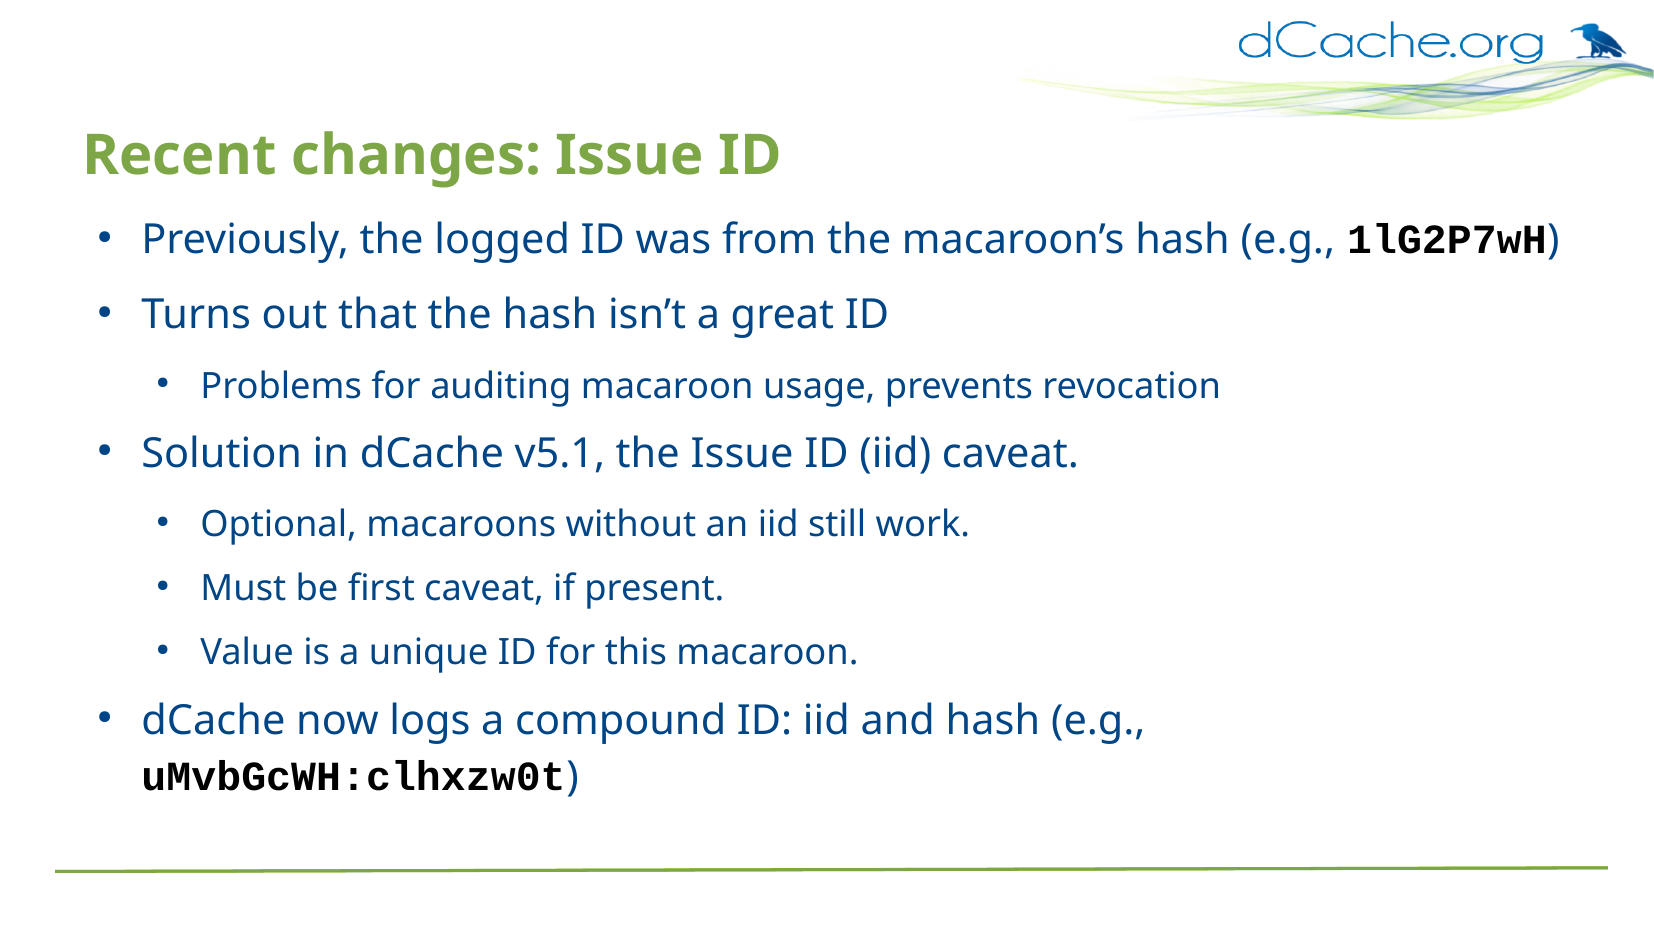

# Recent changes: Issue ID
Previously, the logged ID was from the macaroon’s hash (e.g., 1lG2P7wH)
Turns out that the hash isn’t a great ID
Problems for auditing macaroon usage, prevents revocation
Solution in dCache v5.1, the Issue ID (iid) caveat.
Optional, macaroons without an iid still work.
Must be first caveat, if present.
Value is a unique ID for this macaroon.
dCache now logs a compound ID: iid and hash (e.g., uMvbGcWH:clhxzw0t)